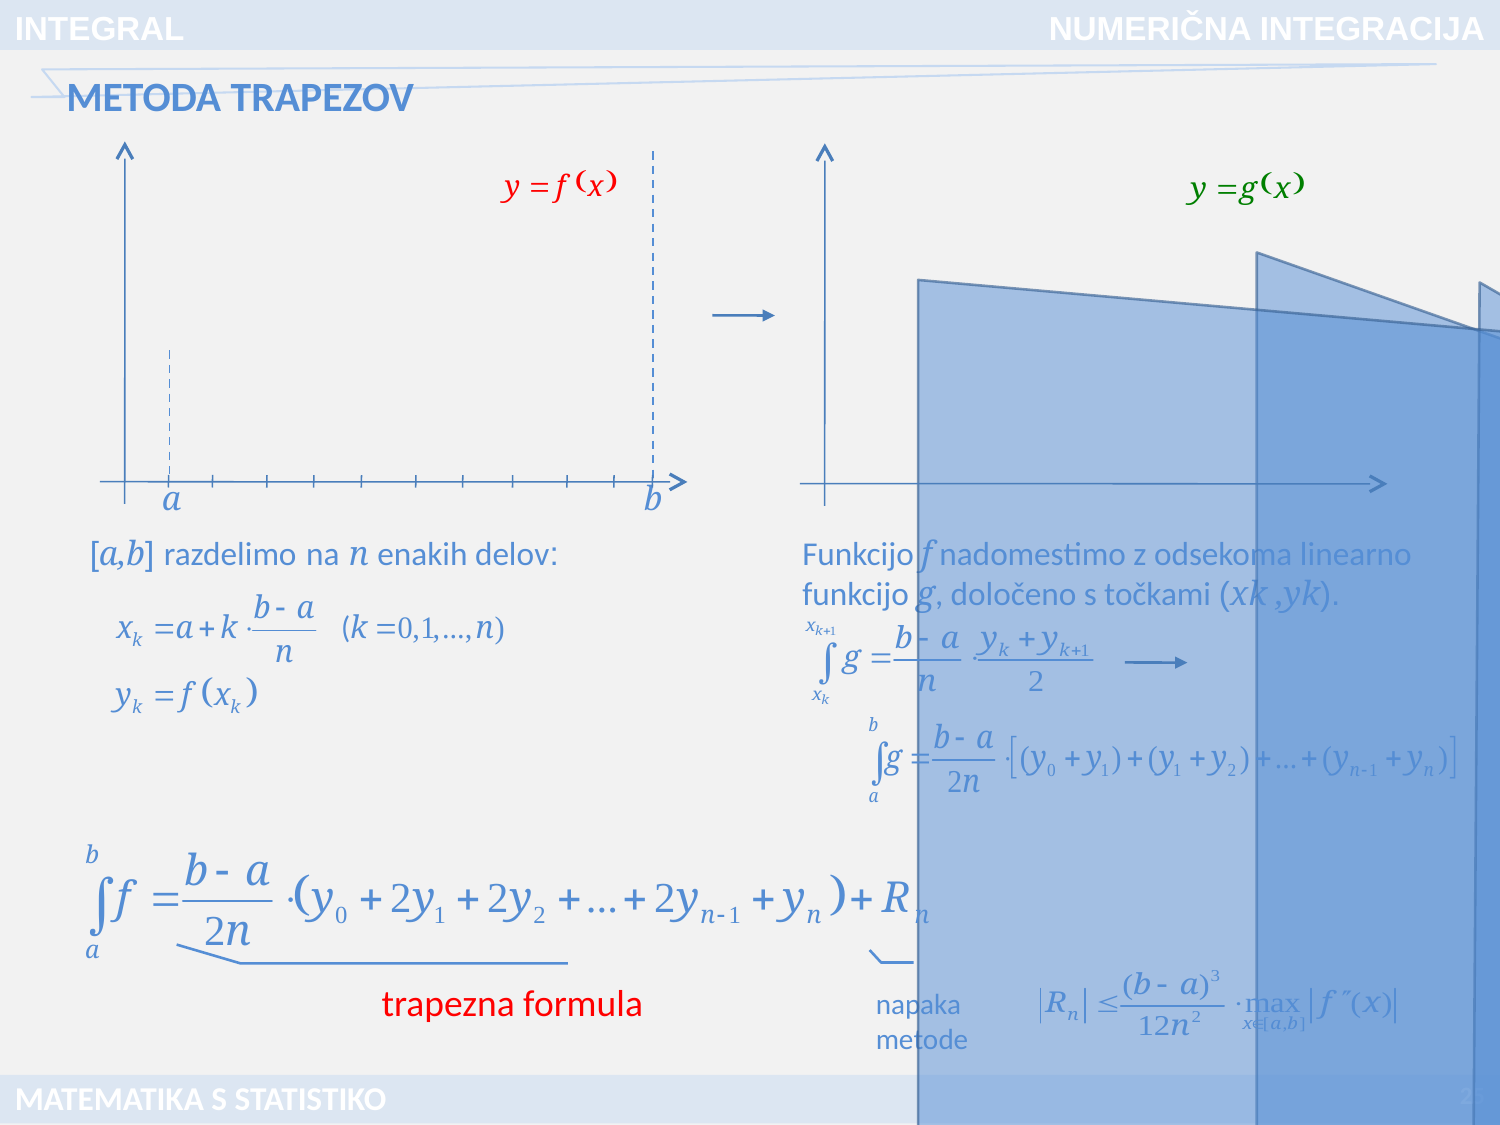

INTEGRAL
NUMERIČNA INTEGRACIJA
METODA TRAPEZOV
a
b
[a,b] razdelimo na n enakih delov:
Funkcijo f nadomestimo z odsekoma linearno funkcijo g, določeno s točkami (xk ,yk).
trapezna formula
napaka metode
MATEMATIKA S STATISTIKO